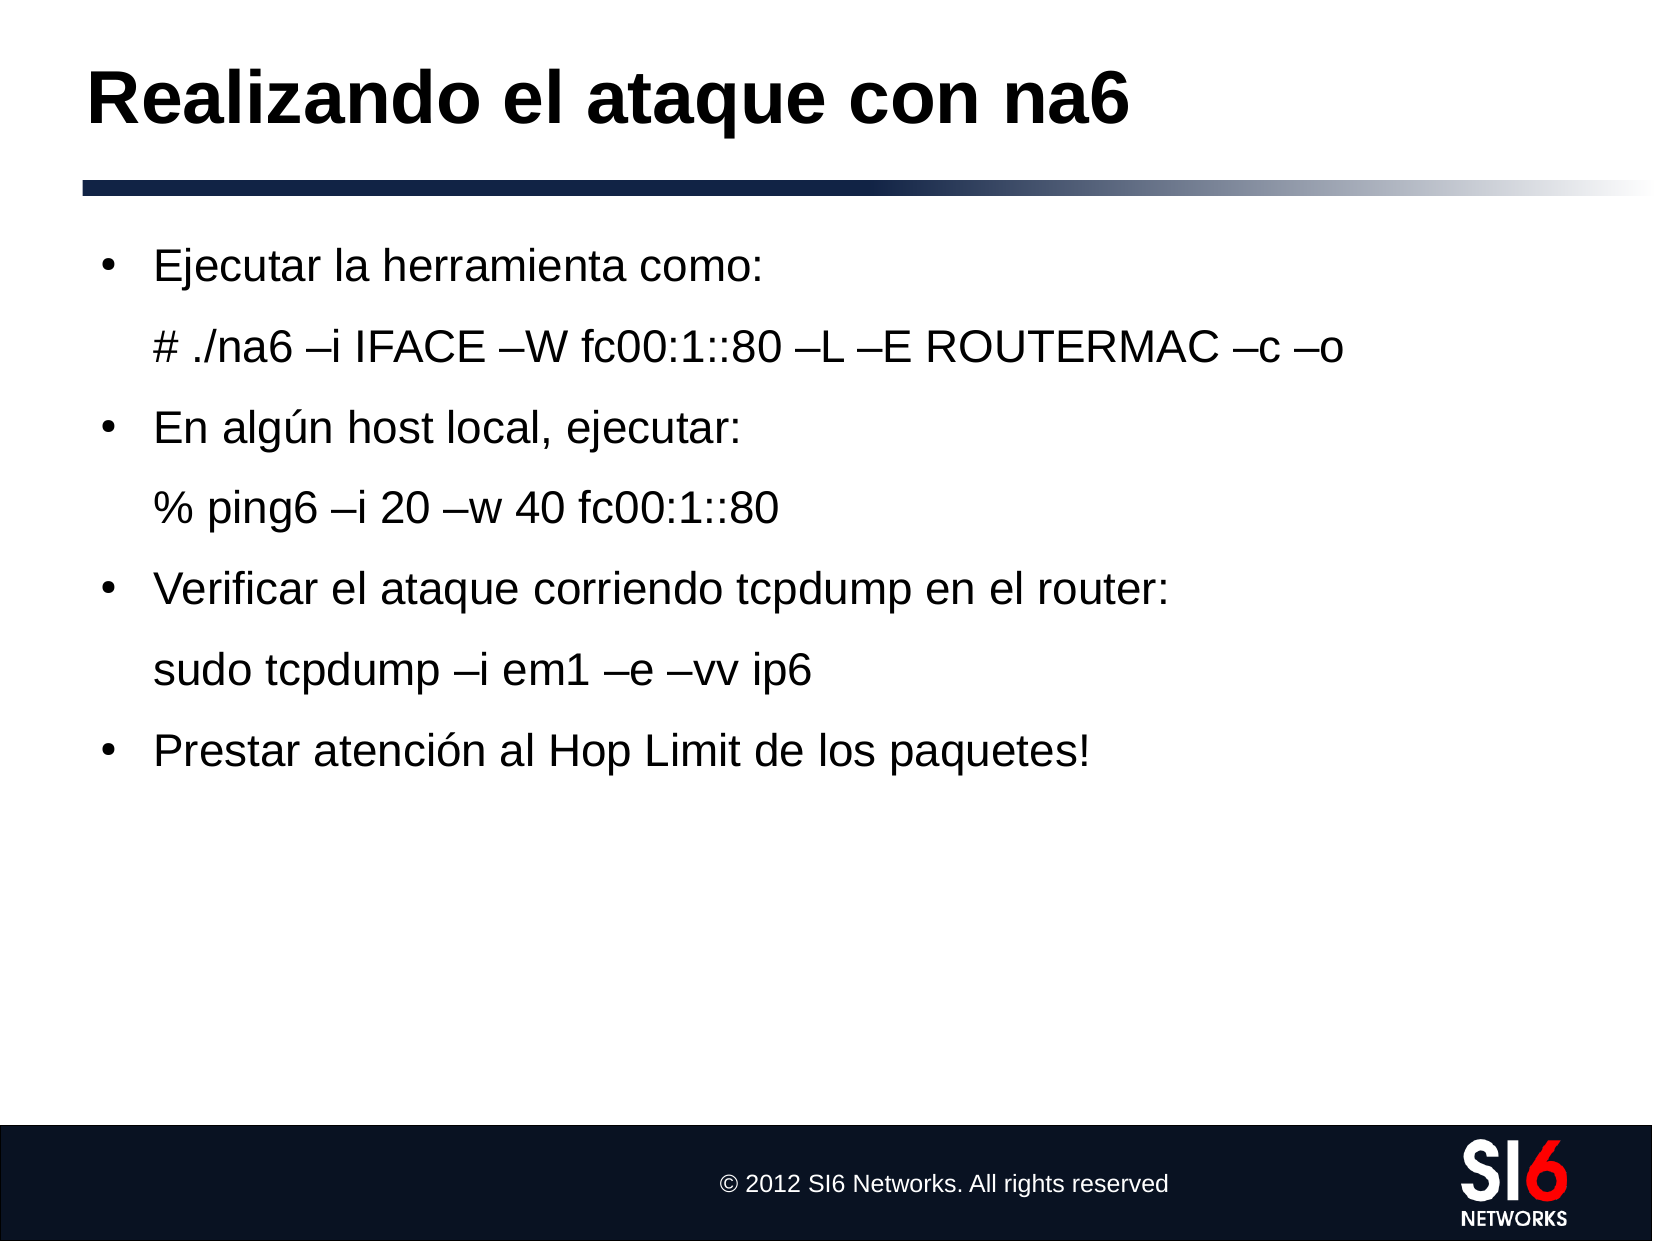

# Realizando el ataque con na6
Ejecutar la herramienta como:
# ./na6 –i IFACE –W fc00:1::80 –L –E ROUTERMAC –c –o
En algún host local, ejecutar:
% ping6 –i 20 –w 40 fc00:1::80
Verificar el ataque corriendo tcpdump en el router:
sudo tcpdump –i em1 –e –vv ip6
Prestar atención al Hop Limit de los paquetes!